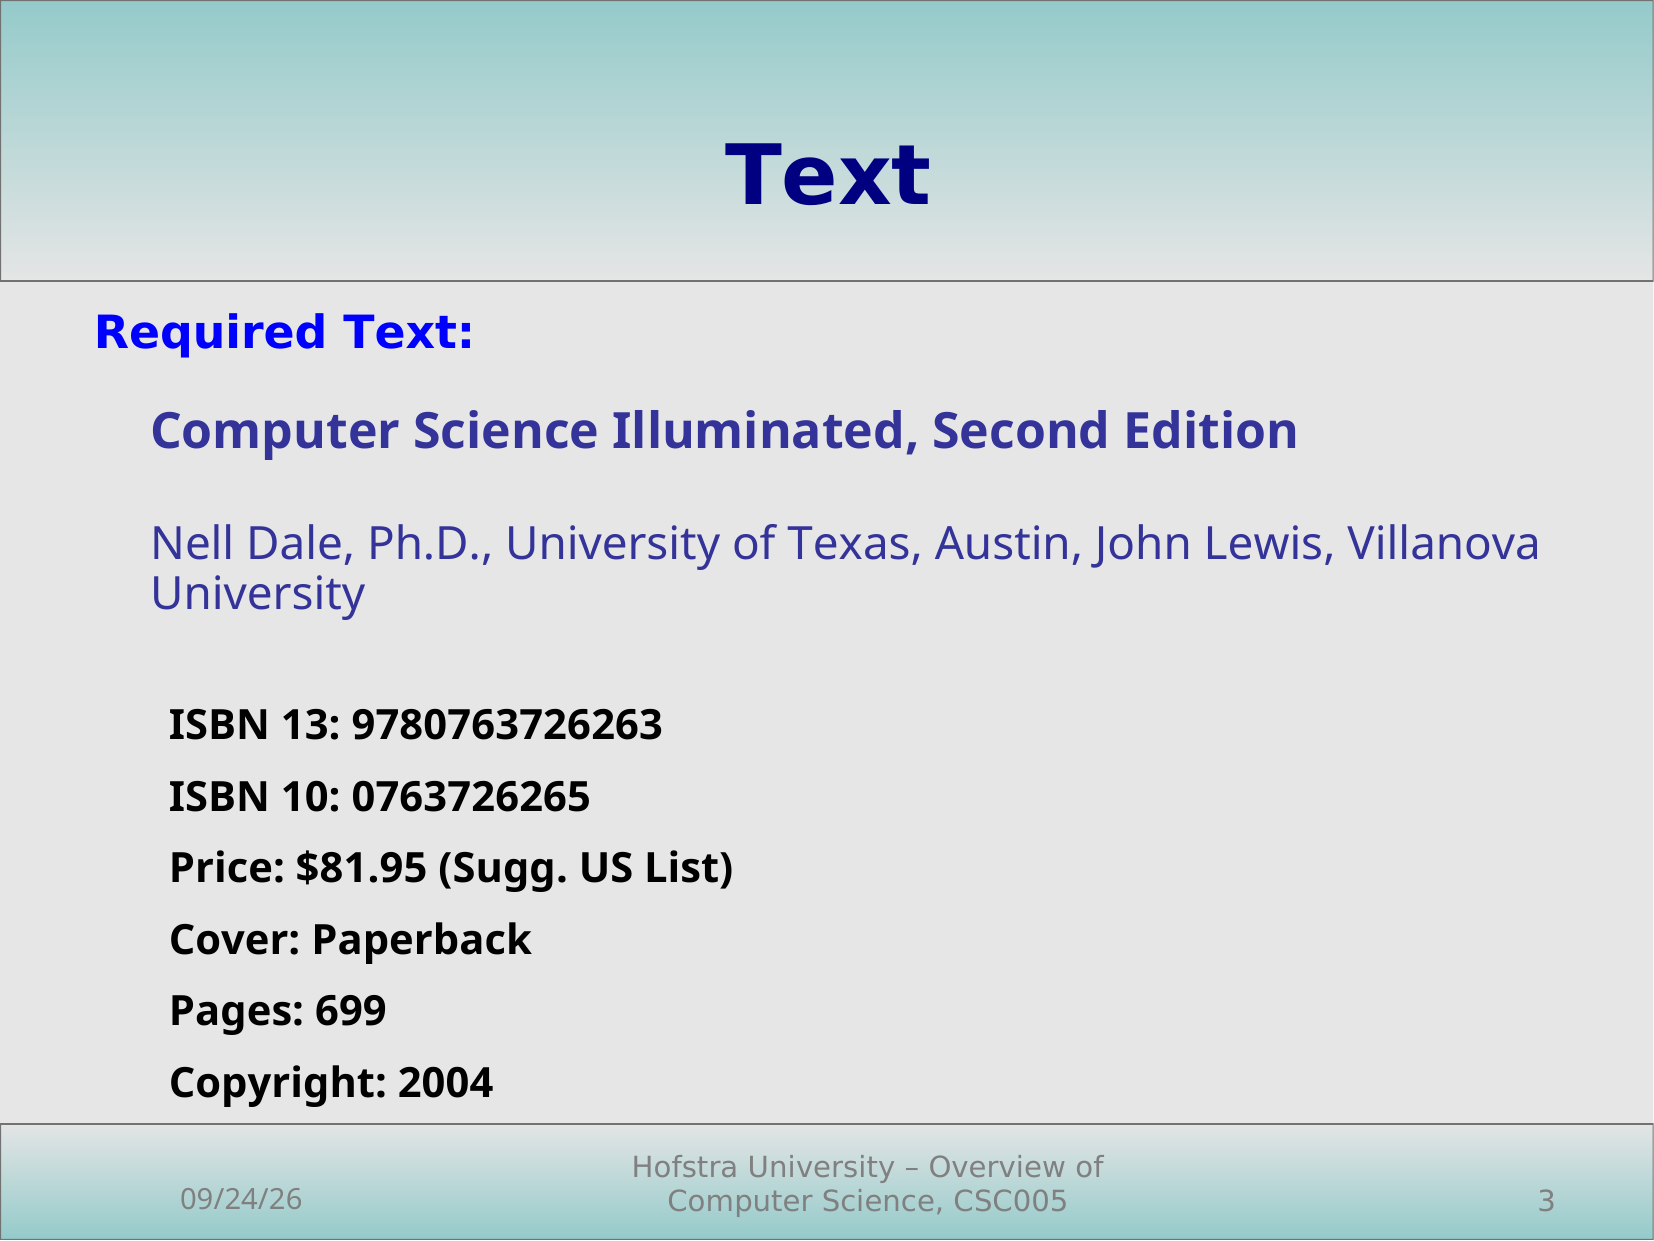

# Text
Required Text:
Computer Science Illuminated, Second Edition
Nell Dale, Ph.D., University of Texas, Austin, John Lewis, Villanova University
ISBN 13: 9780763726263
ISBN 10: 0763726265
Price: $81.95 (Sugg. US List)
Cover: Paperback
Pages: 699
Copyright: 2004
3